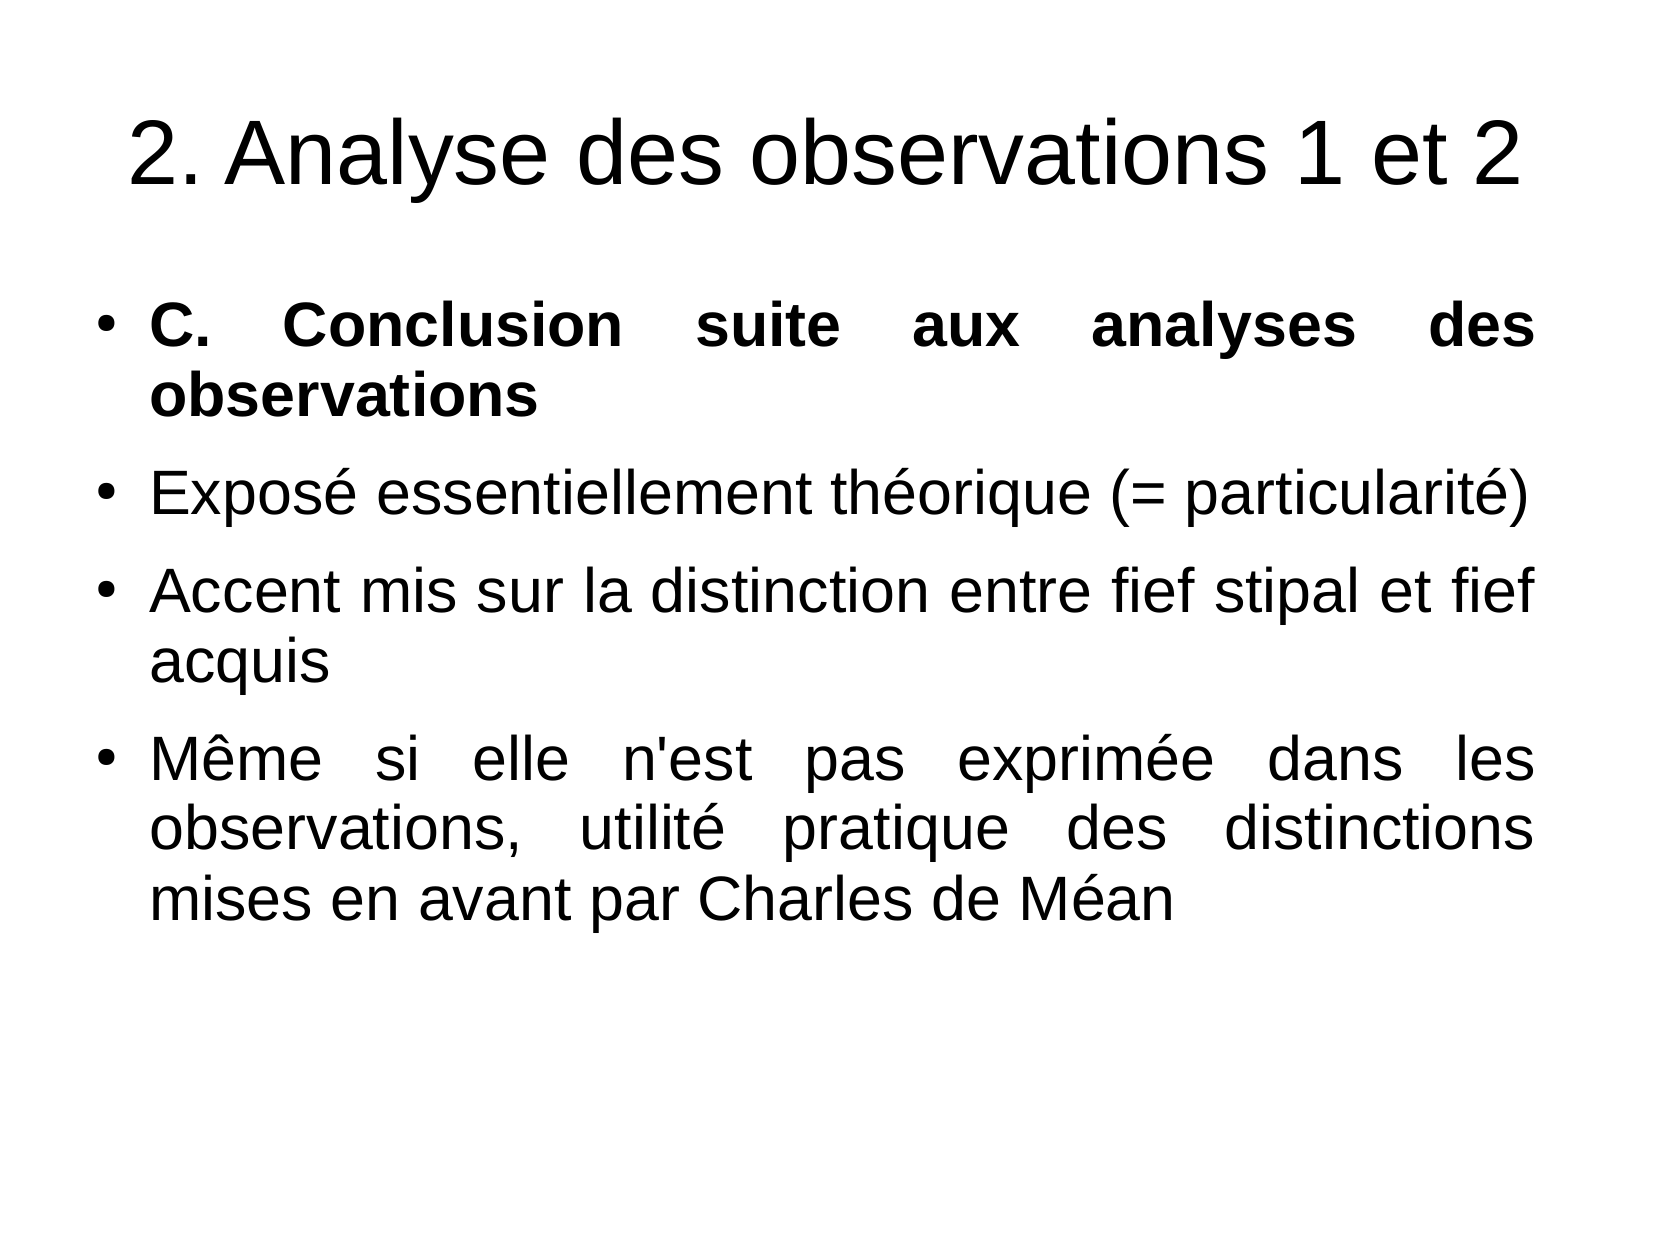

# 2. Analyse des observations 1 et 2
C. Conclusion suite aux analyses des observations
Exposé essentiellement théorique (= particularité)
Accent mis sur la distinction entre fief stipal et fief acquis
Même si elle n'est pas exprimée dans les observations, utilité pratique des distinctions mises en avant par Charles de Méan